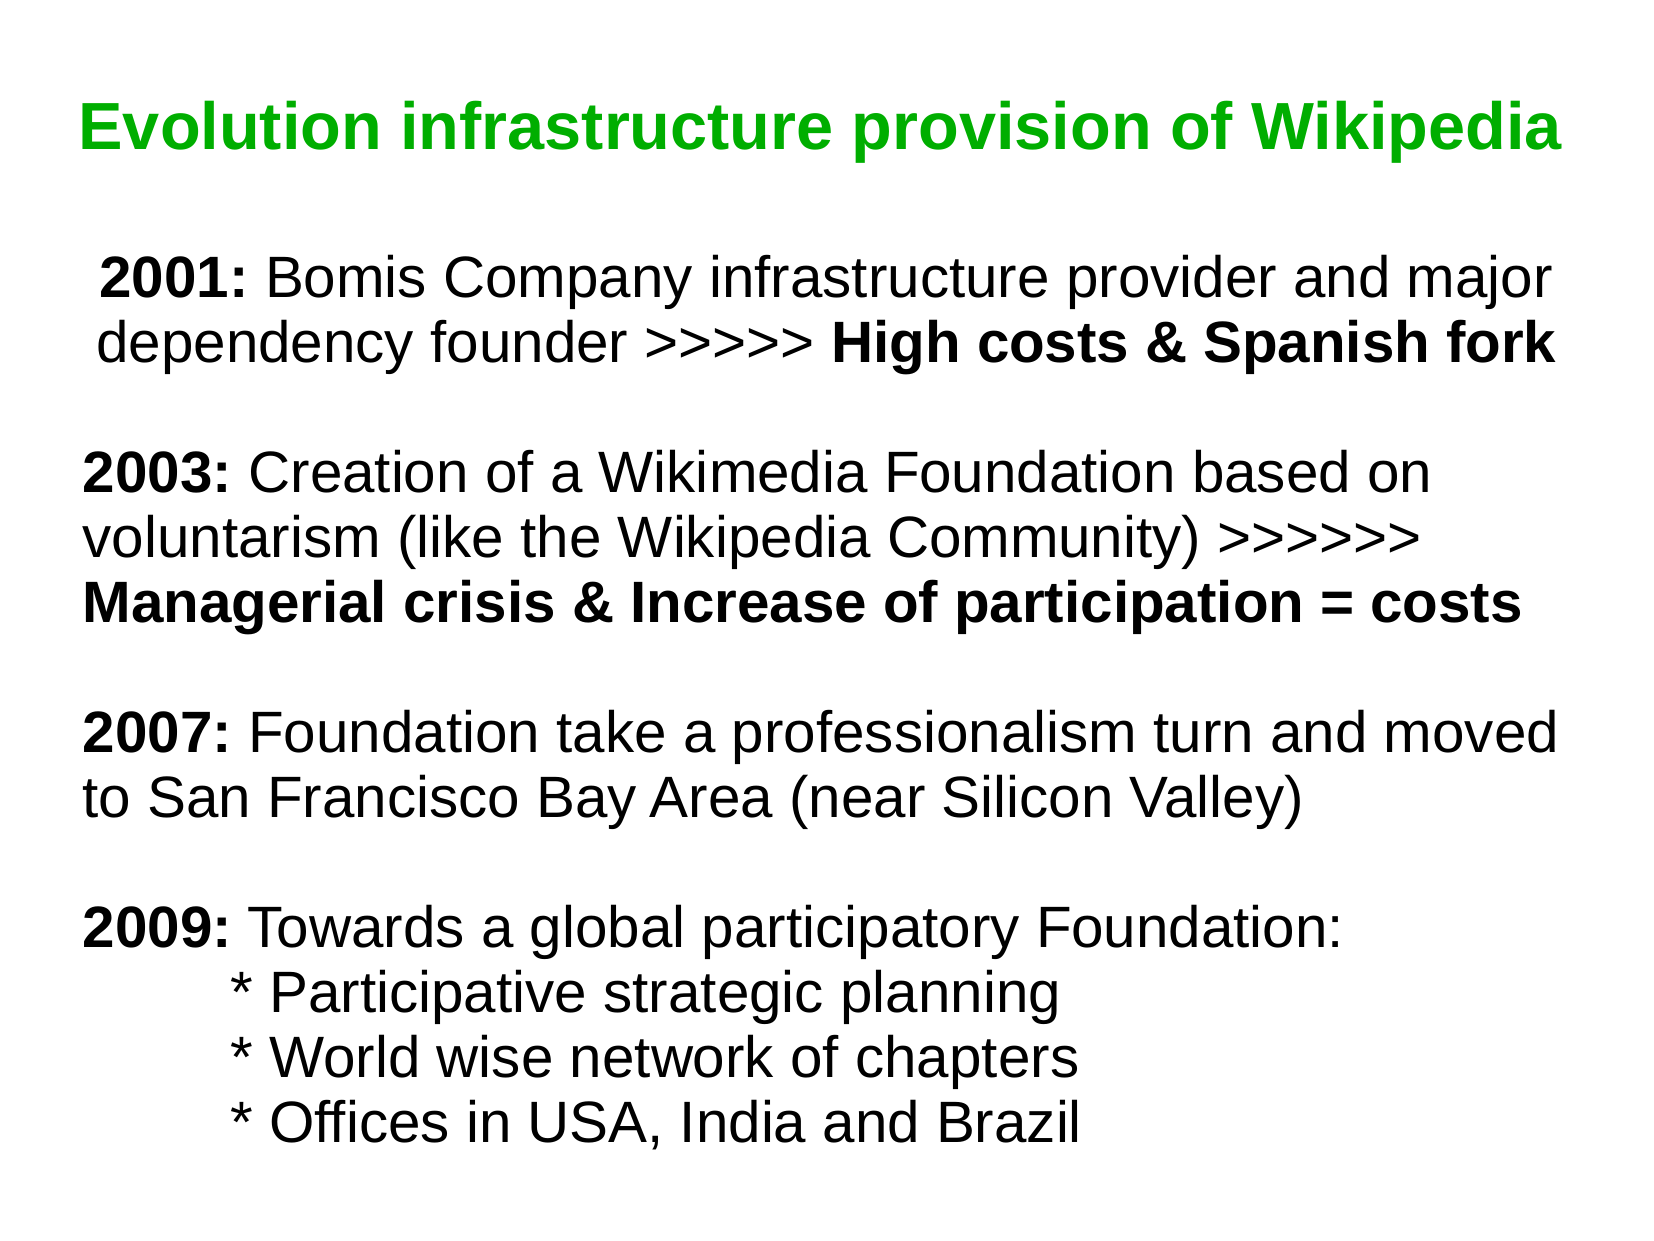

# Evolution infrastructure provision of Wikipedia
2001: Bomis Company infrastructure provider and major dependency founder >>>>> High costs & Spanish fork
2003: Creation of a Wikimedia Foundation based on voluntarism (like the Wikipedia Community) >>>>>> Managerial crisis & Increase of participation = costs
2007: Foundation take a professionalism turn and moved to San Francisco Bay Area (near Silicon Valley)
2009: Towards a global participatory Foundation:
		* Participative strategic planning
		* World wise network of chapters
		* Offices in USA, India and Brazil